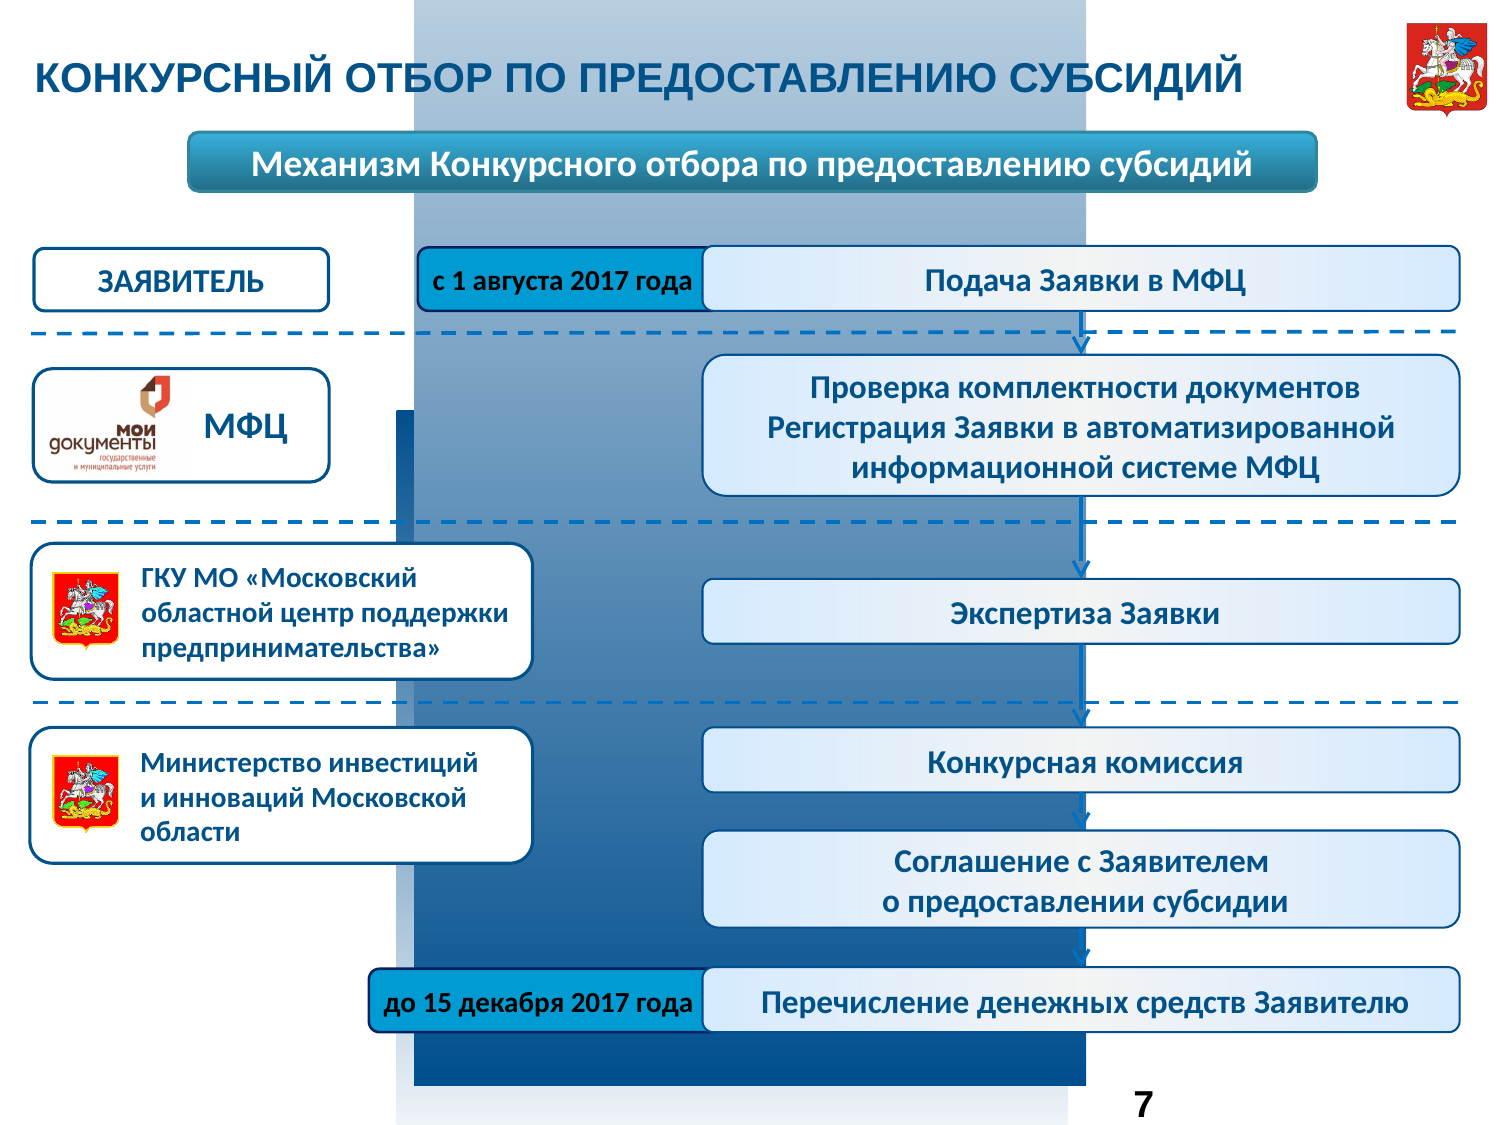

# КОНКУРСНЫЙ ОТБОР ПО ПРЕДОСТАВЛЕНИЮ СУБСИДИЙ
Механизм Конкурсного отбора по предоставлению субсидий
Подача Заявки в МФЦ
с 1 августа 2017 года
ЗАЯВИТЕЛЬ
Проверка комплектности документов Регистрация Заявки в автоматизированной
информационной системе МФЦ
 МФЦ
ГКУ МО «Московский областной центр поддержки предпринимательства»
Экспертиза Заявки
Министерство инвестиций
и инноваций Московской области
Конкурсная комиссия
Соглашение с Заявителем
о предоставлении субсидии
Перечисление денежных средств Заявителю
до 15 декабря 2017 года